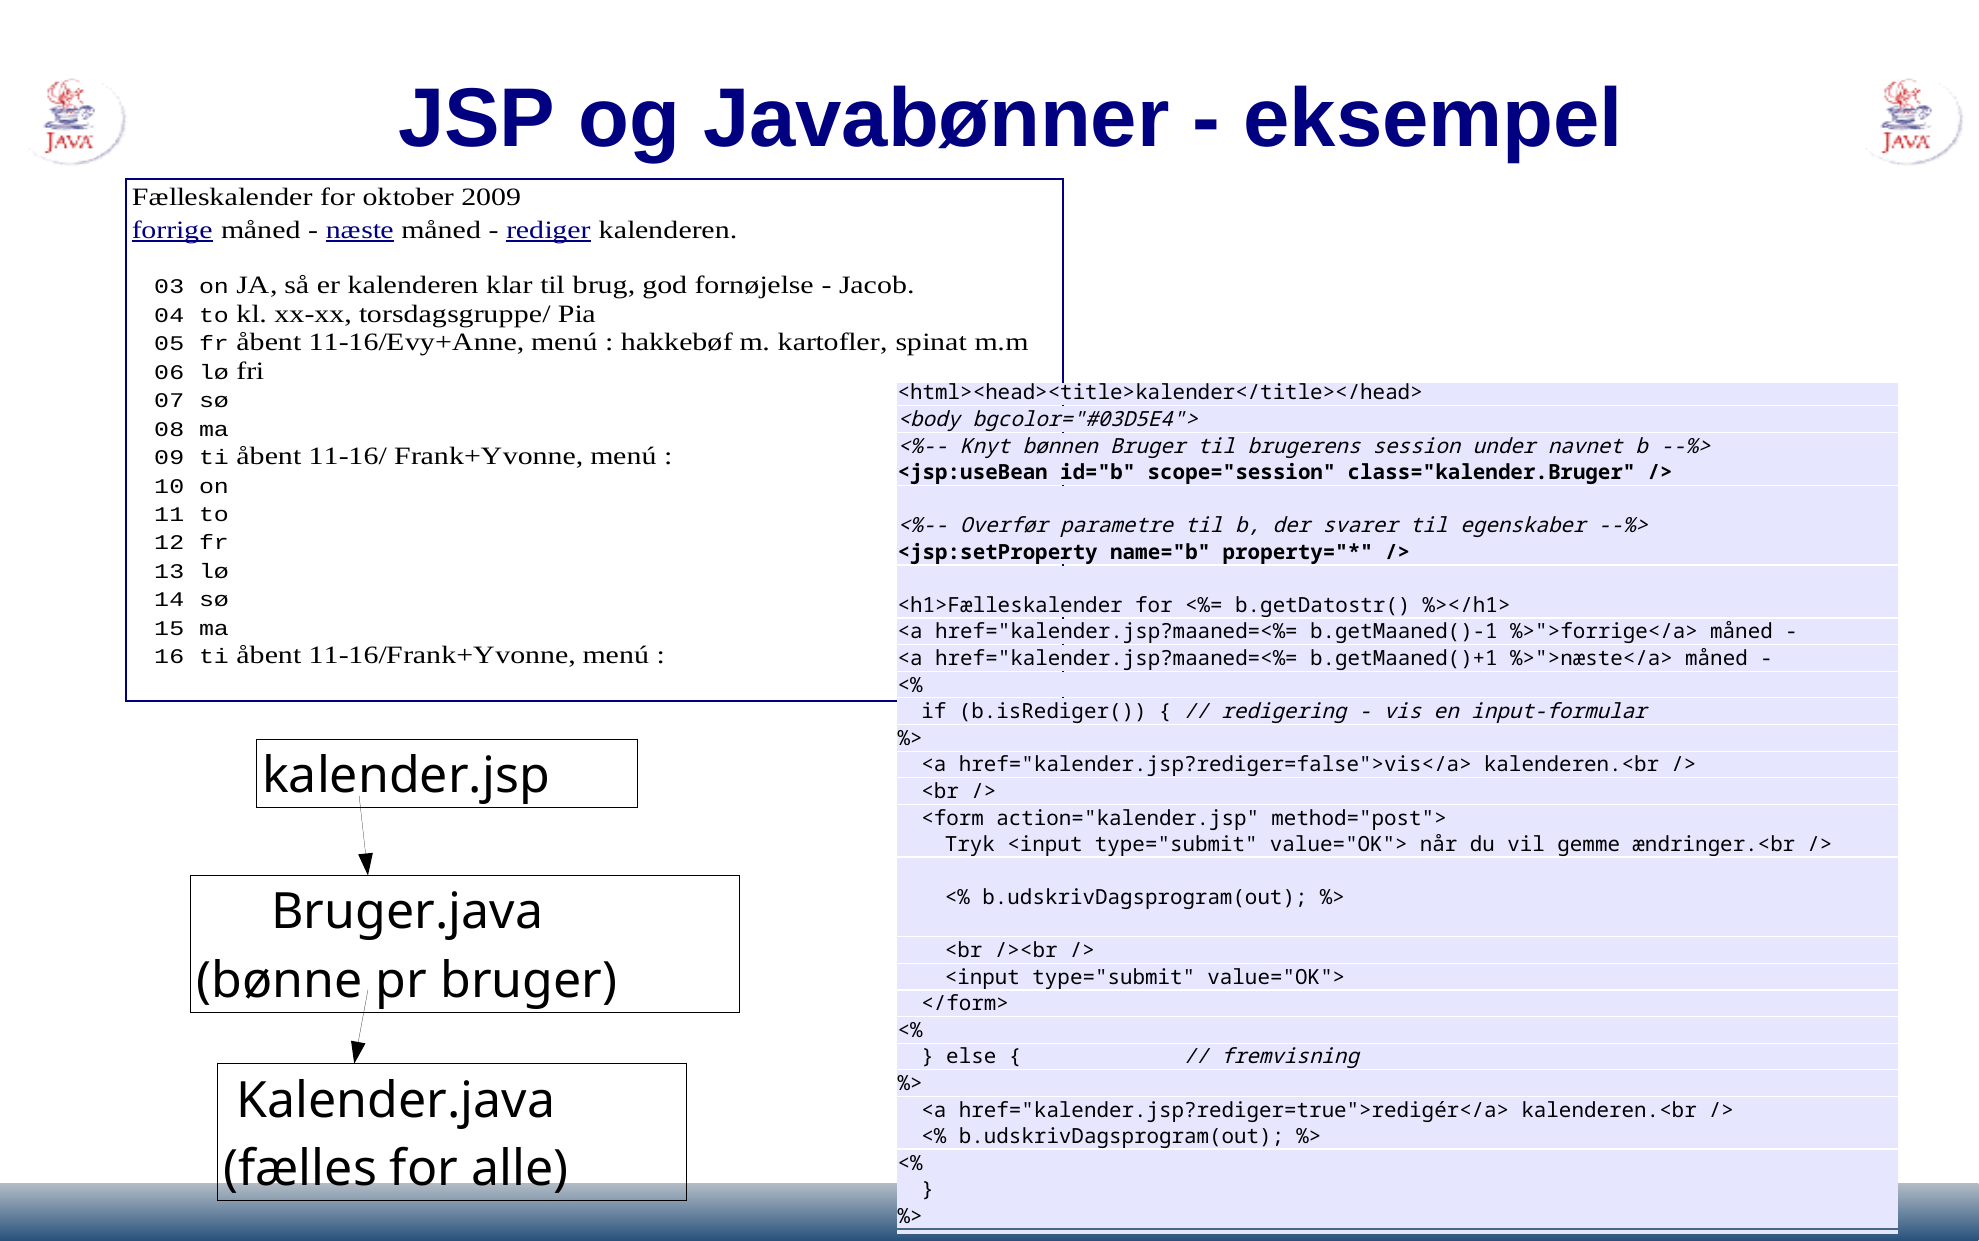

# JSP og Javabønner - eksempel
kalender.jsp
Bruger.java
(bønne pr bruger)
Kalender.java
(fælles for alle)